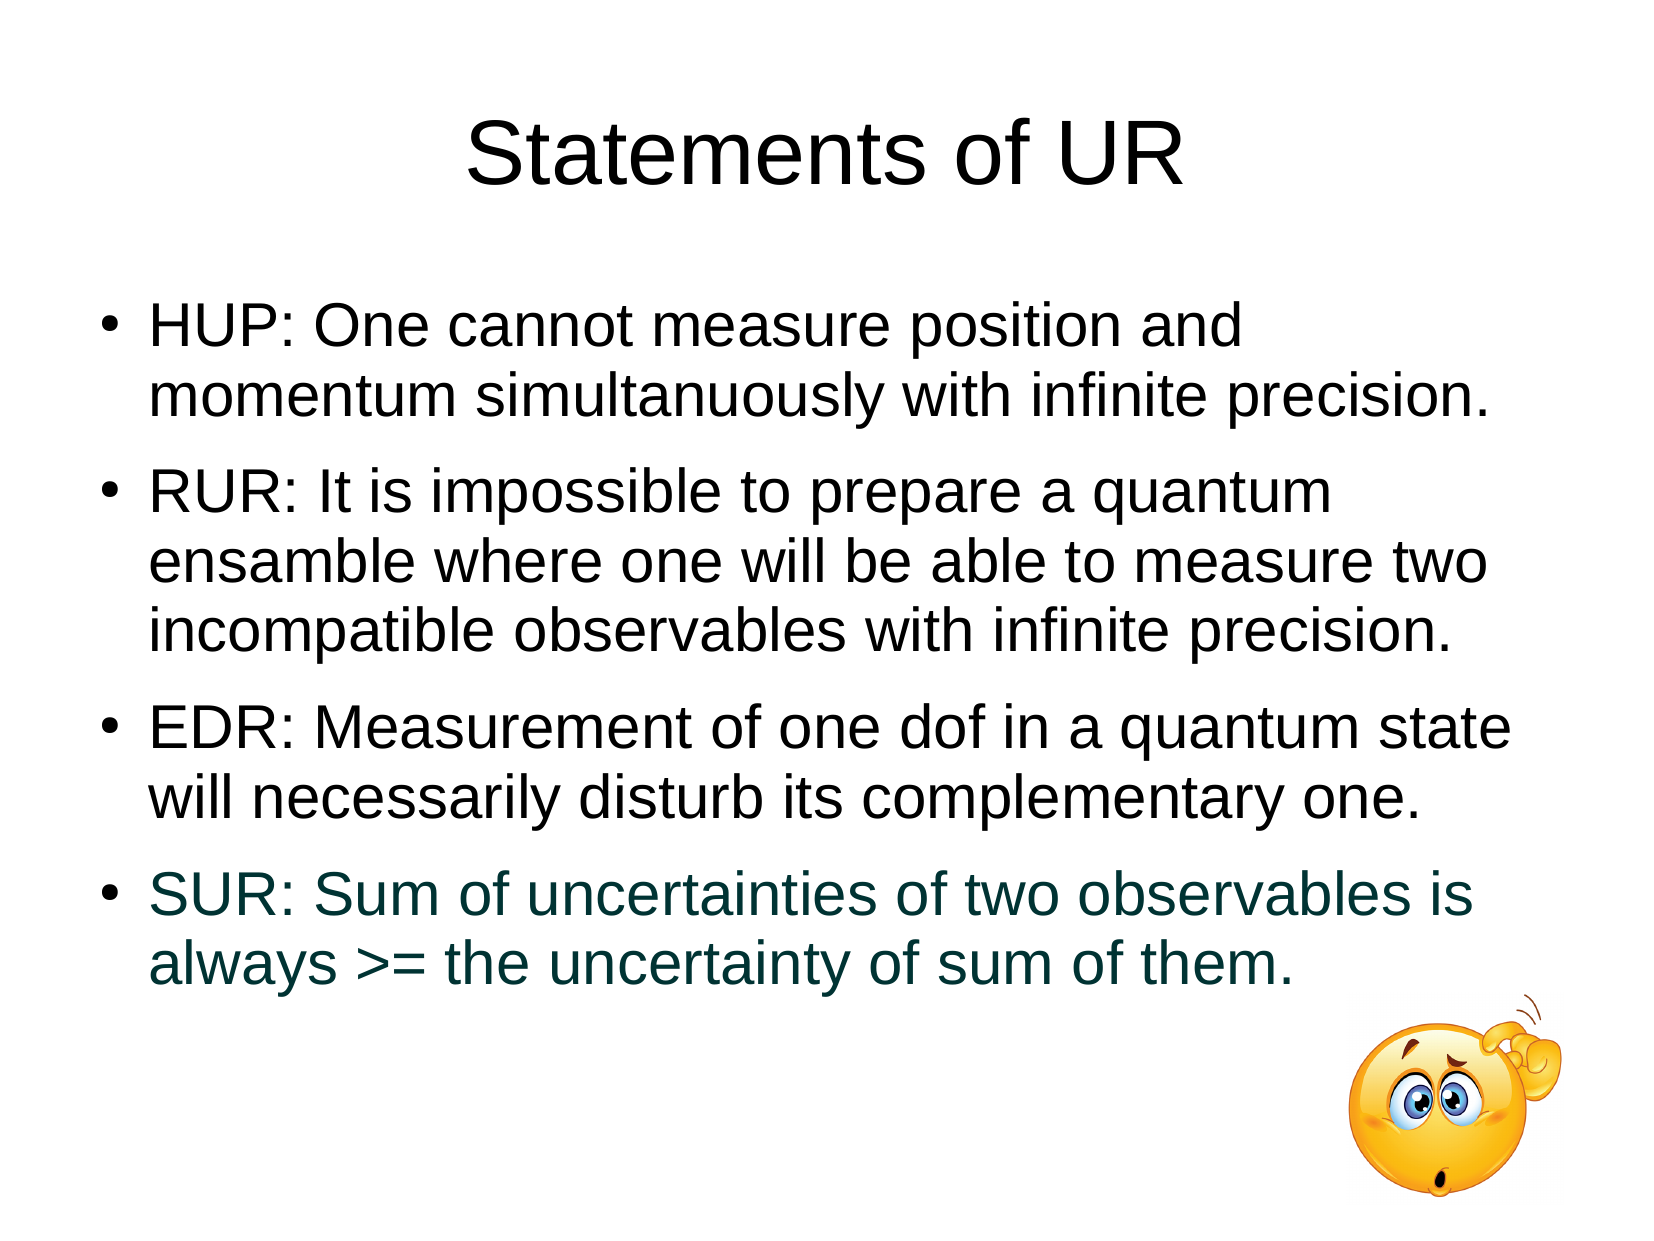

# Statements of UR
HUP: One cannot measure position and momentum simultanuously with infinite precision.
RUR: It is impossible to prepare a quantum ensamble where one will be able to measure two incompatible observables with infinite precision.
EDR: Measurement of one dof in a quantum state will necessarily disturb its complementary one.
SUR: Sum of uncertainties of two observables is always >= the uncertainty of sum of them.